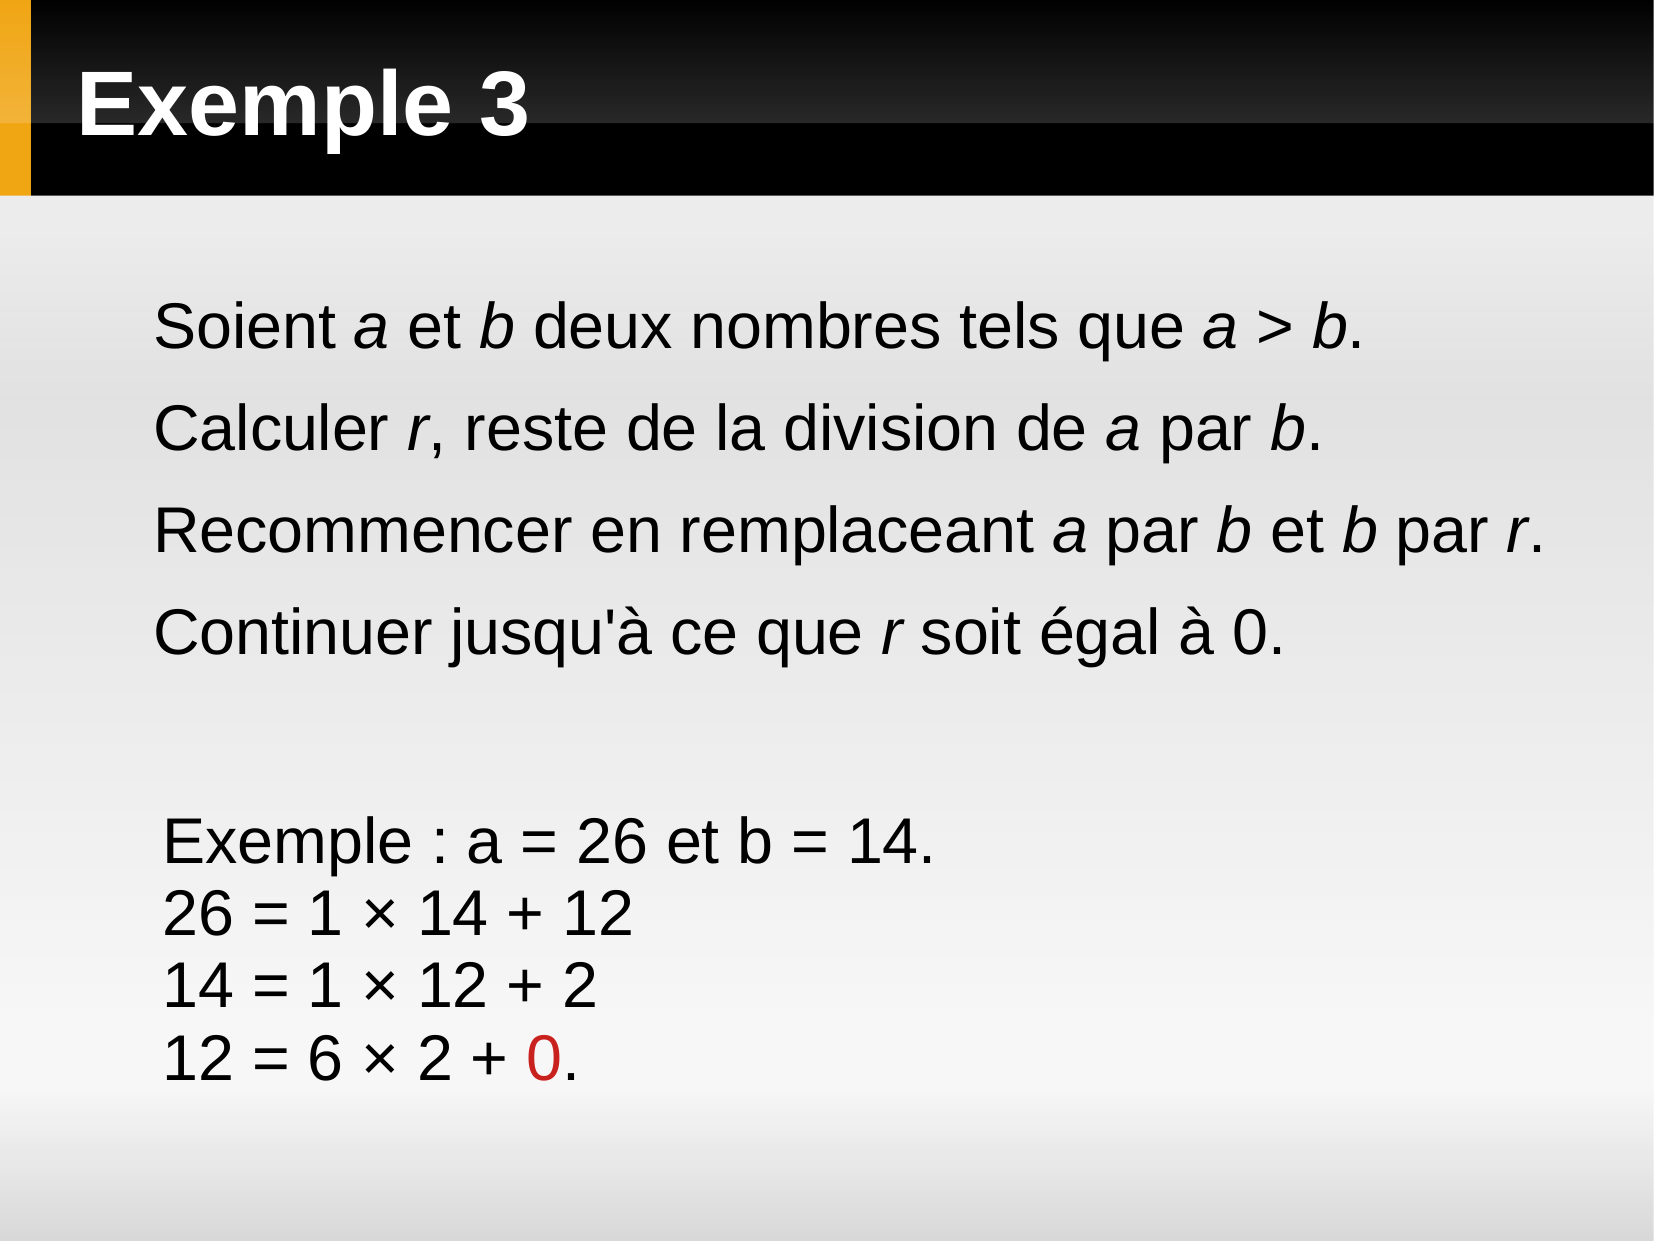

# Exemple 3
Soient a et b deux nombres tels que a > b.
Calculer r, reste de la division de a par b.
Recommencer en remplaceant a par b et b par r.
Continuer jusqu'à ce que r soit égal à 0.
Exemple : a = 26 et b = 14.
26 = 1 × 14 + 12
14 = 1 × 12 + 2
12 = 6 × 2 + 0.